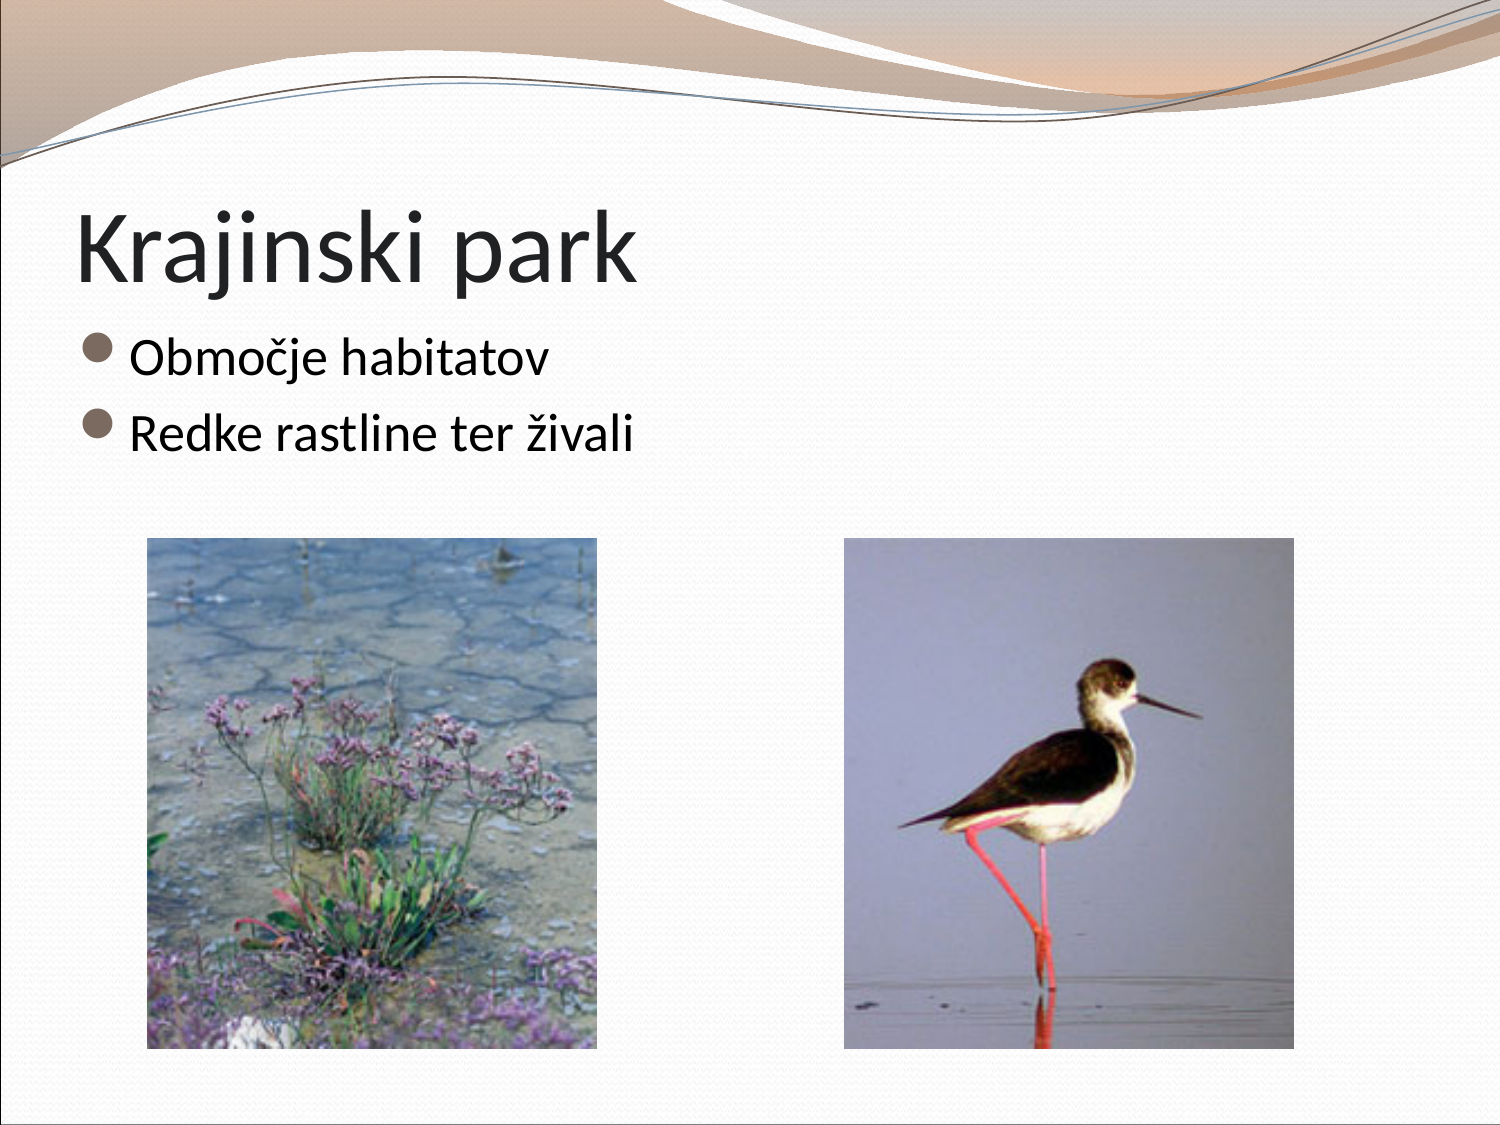

# Krajinski park
Območje habitatov
Redke rastline ter živali